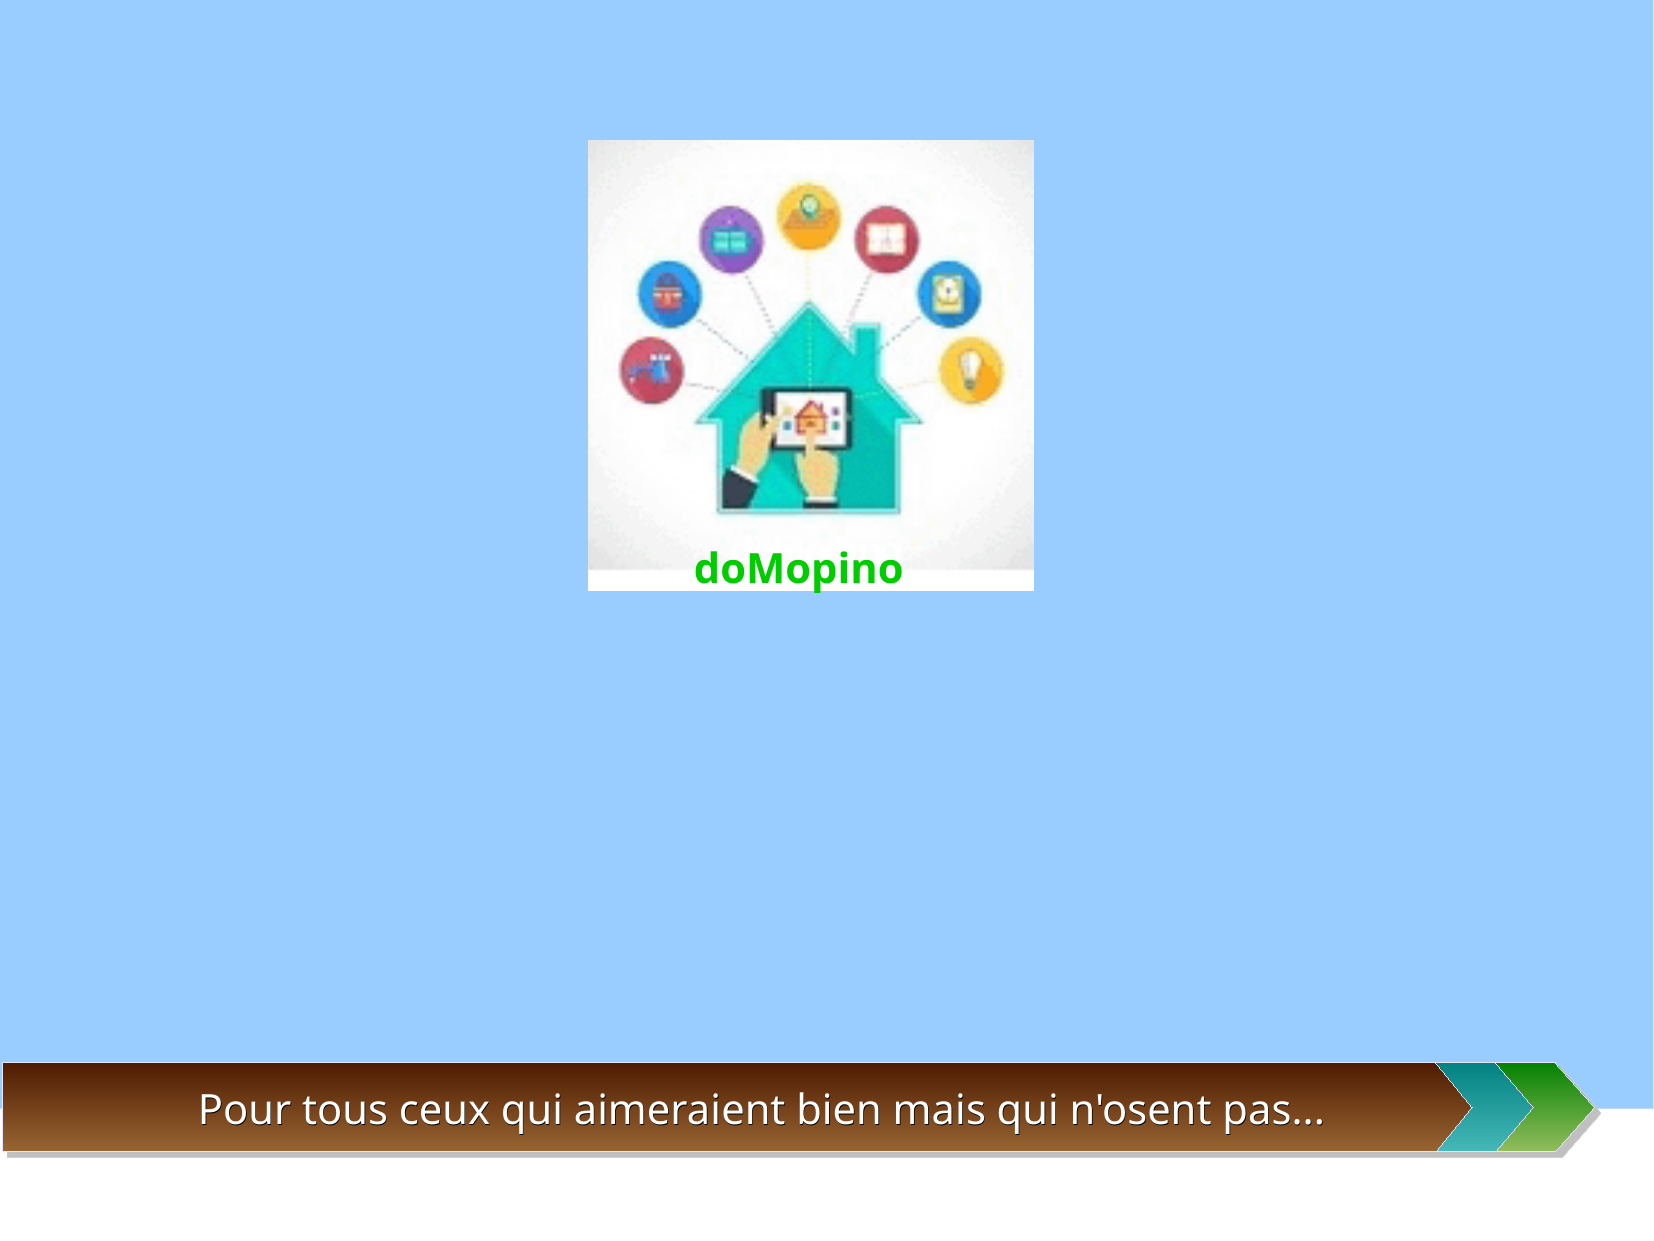

doMopino
# Pour tous ceux qui aimeraient bien mais qui n'osent pas...